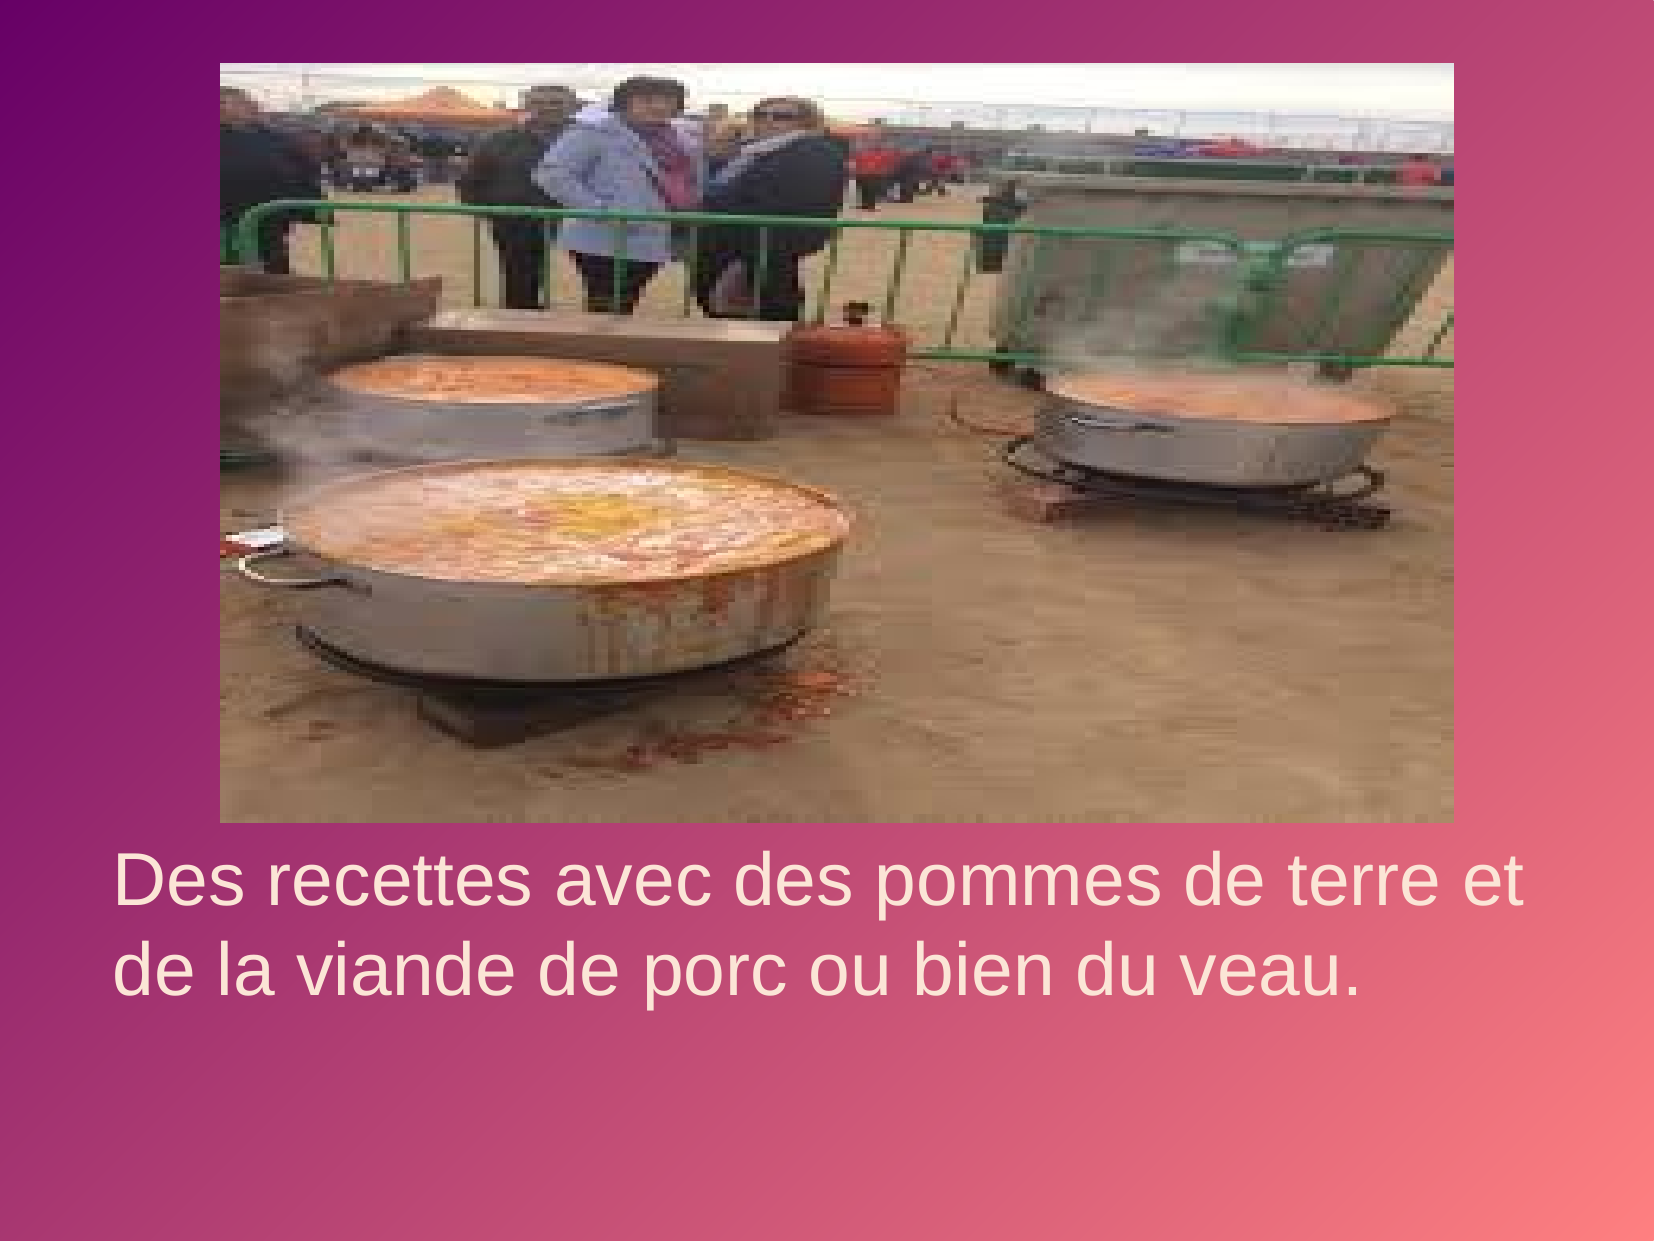

#
Des recettes avec des pommes de terre et de la viande de porc ou bien du veau.